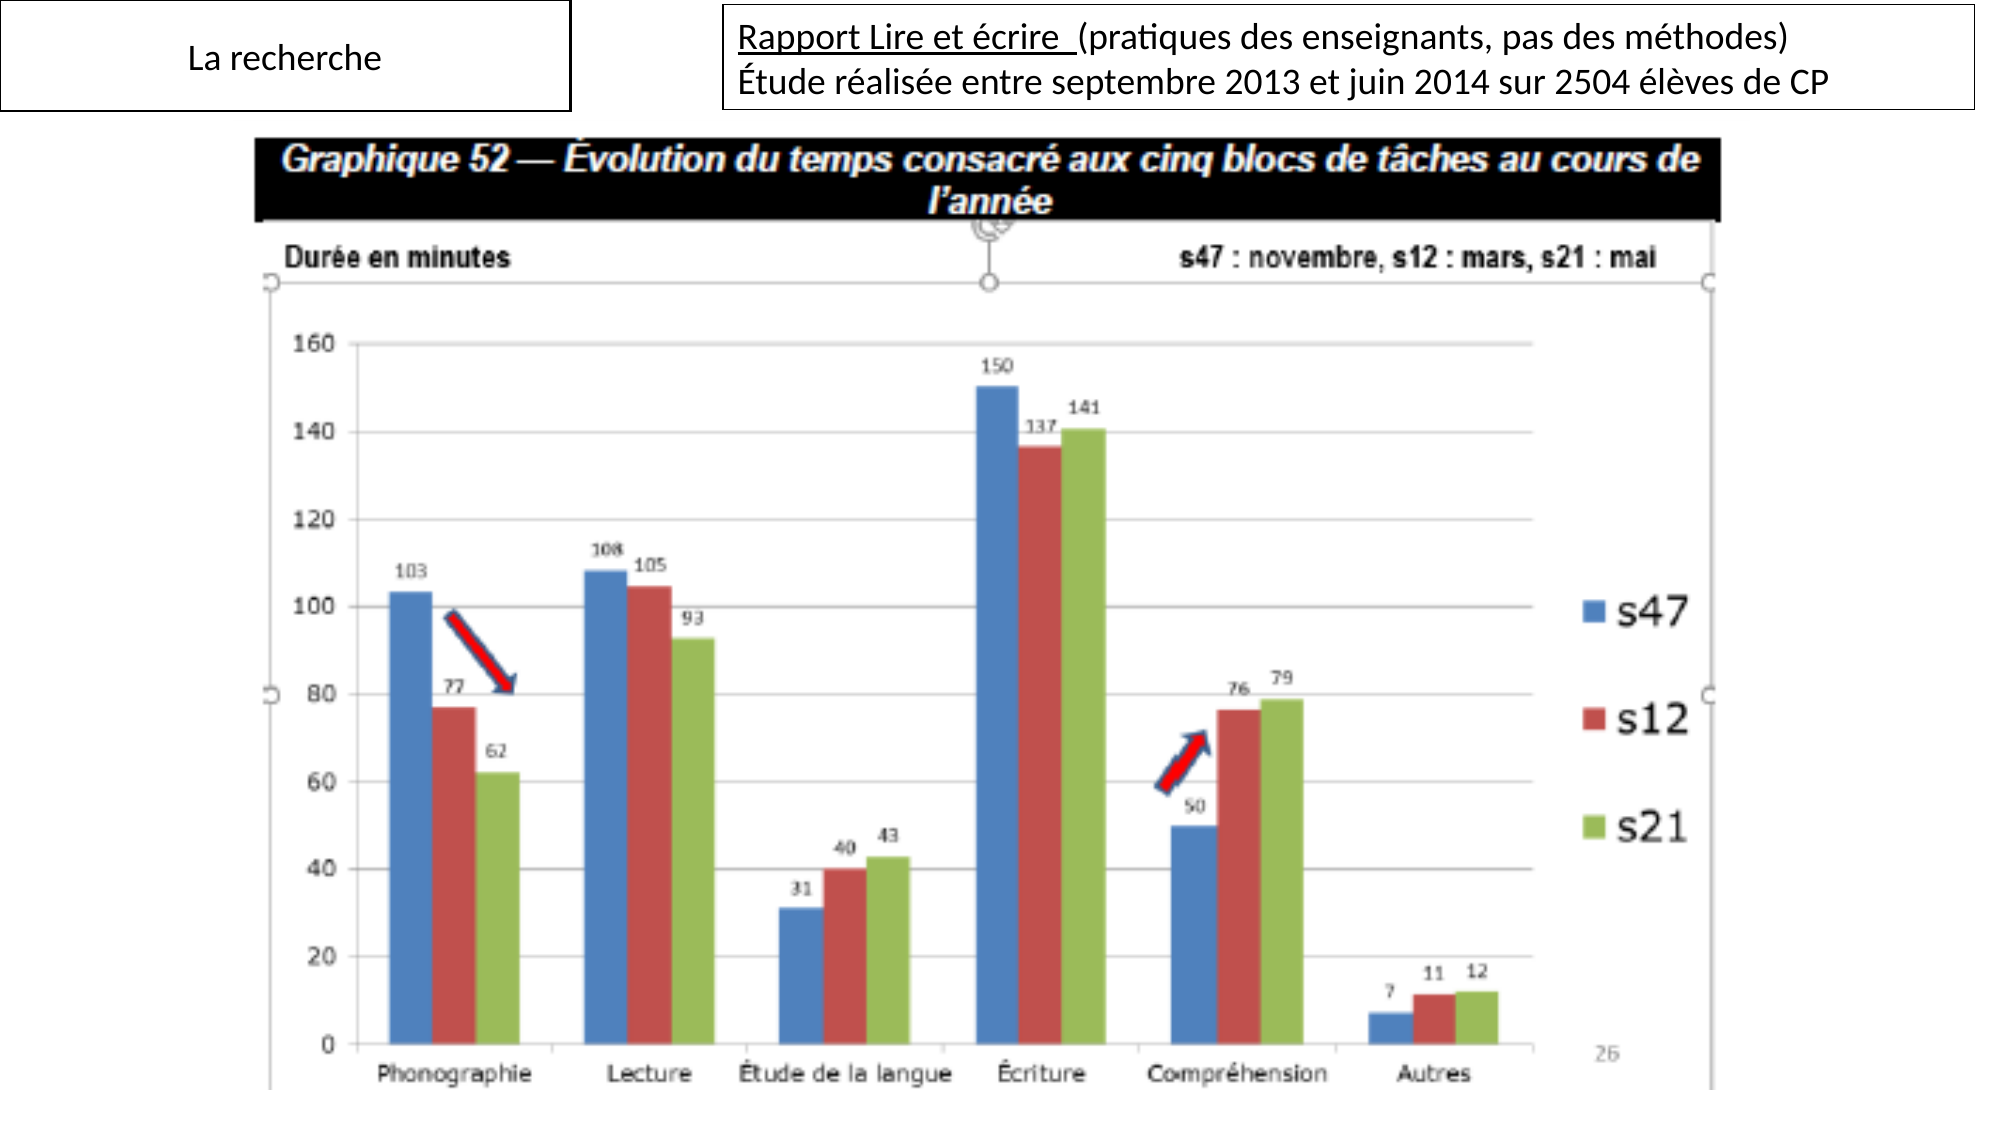

La recherche
Rapport Lire et écrire (pratiques des enseignants, pas des méthodes)
Étude réalisée entre septembre 2013 et juin 2014 sur 2504 élèves de CP